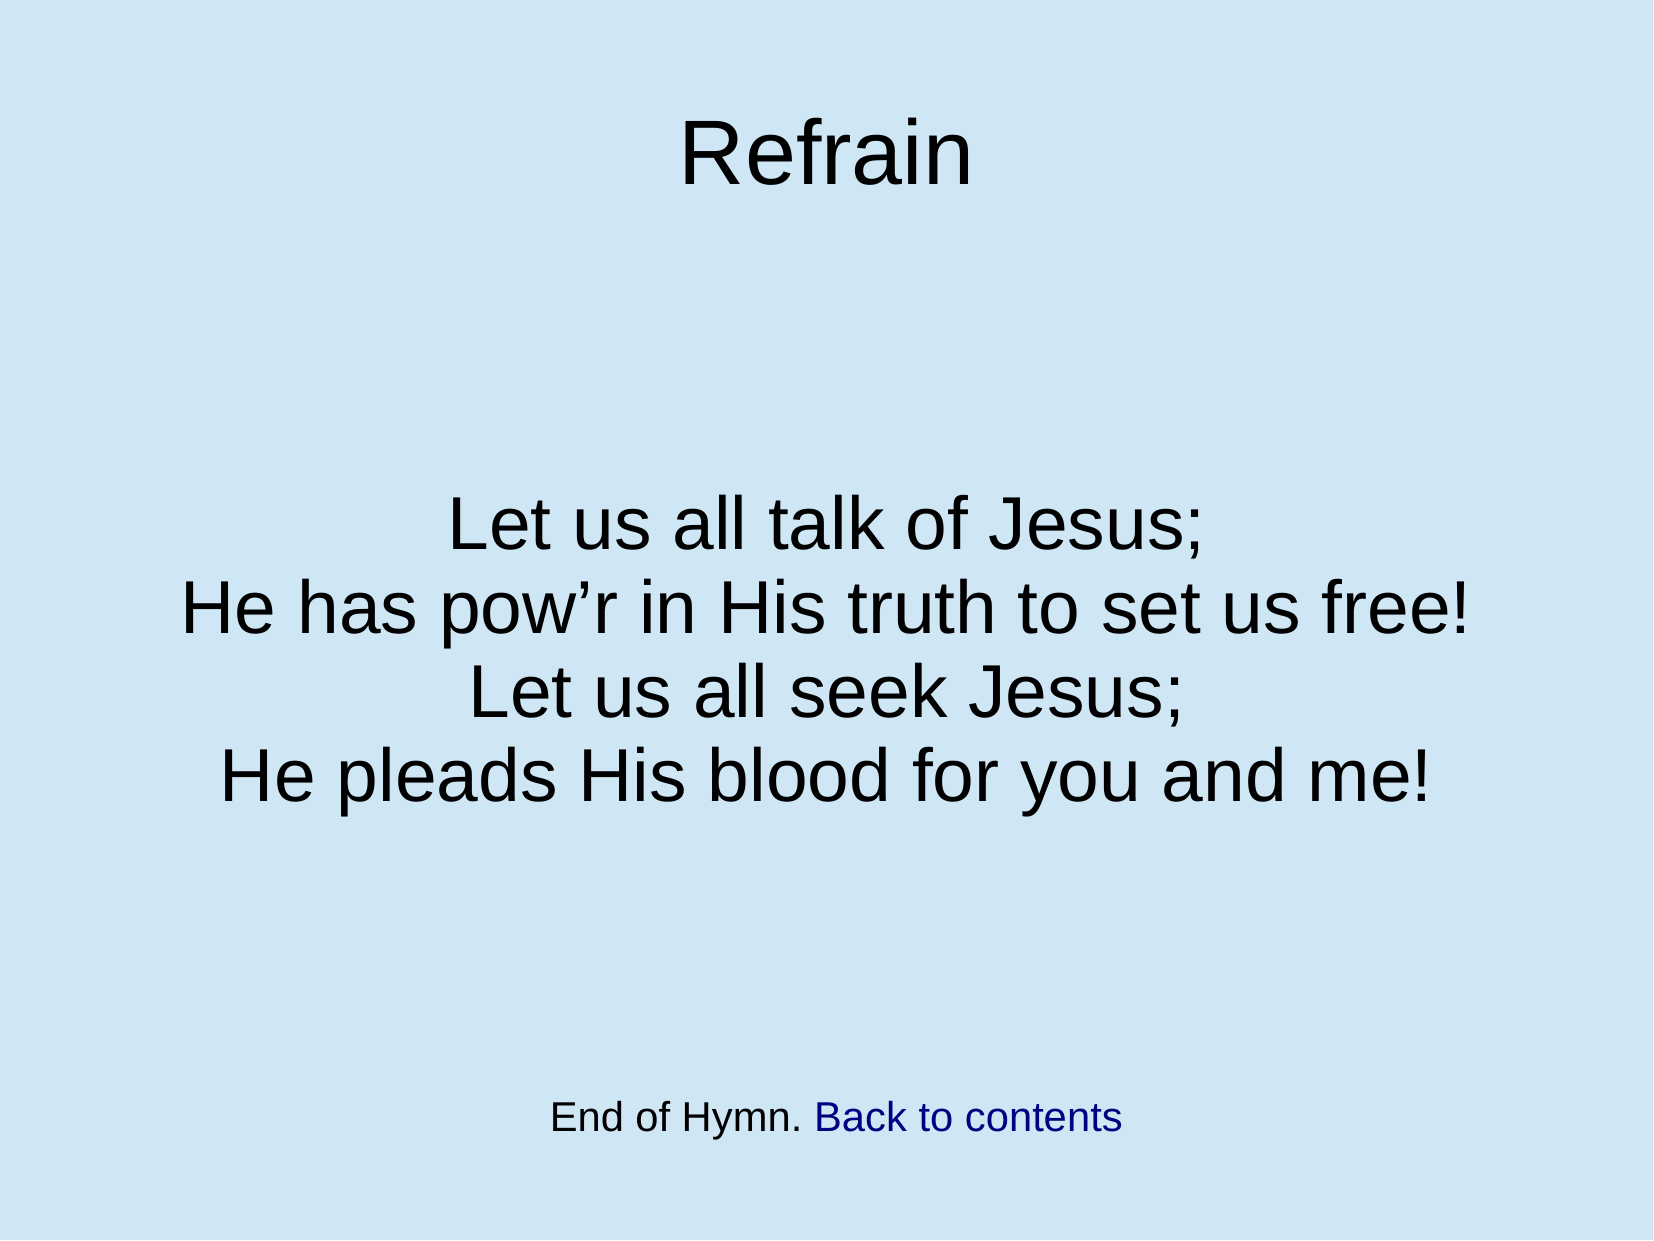

# Refrain
Let us all talk of Jesus;
He has pow’r in His truth to set us free!
Let us all seek Jesus;
He pleads His blood for you and me!
 End of Hymn. Back to contents